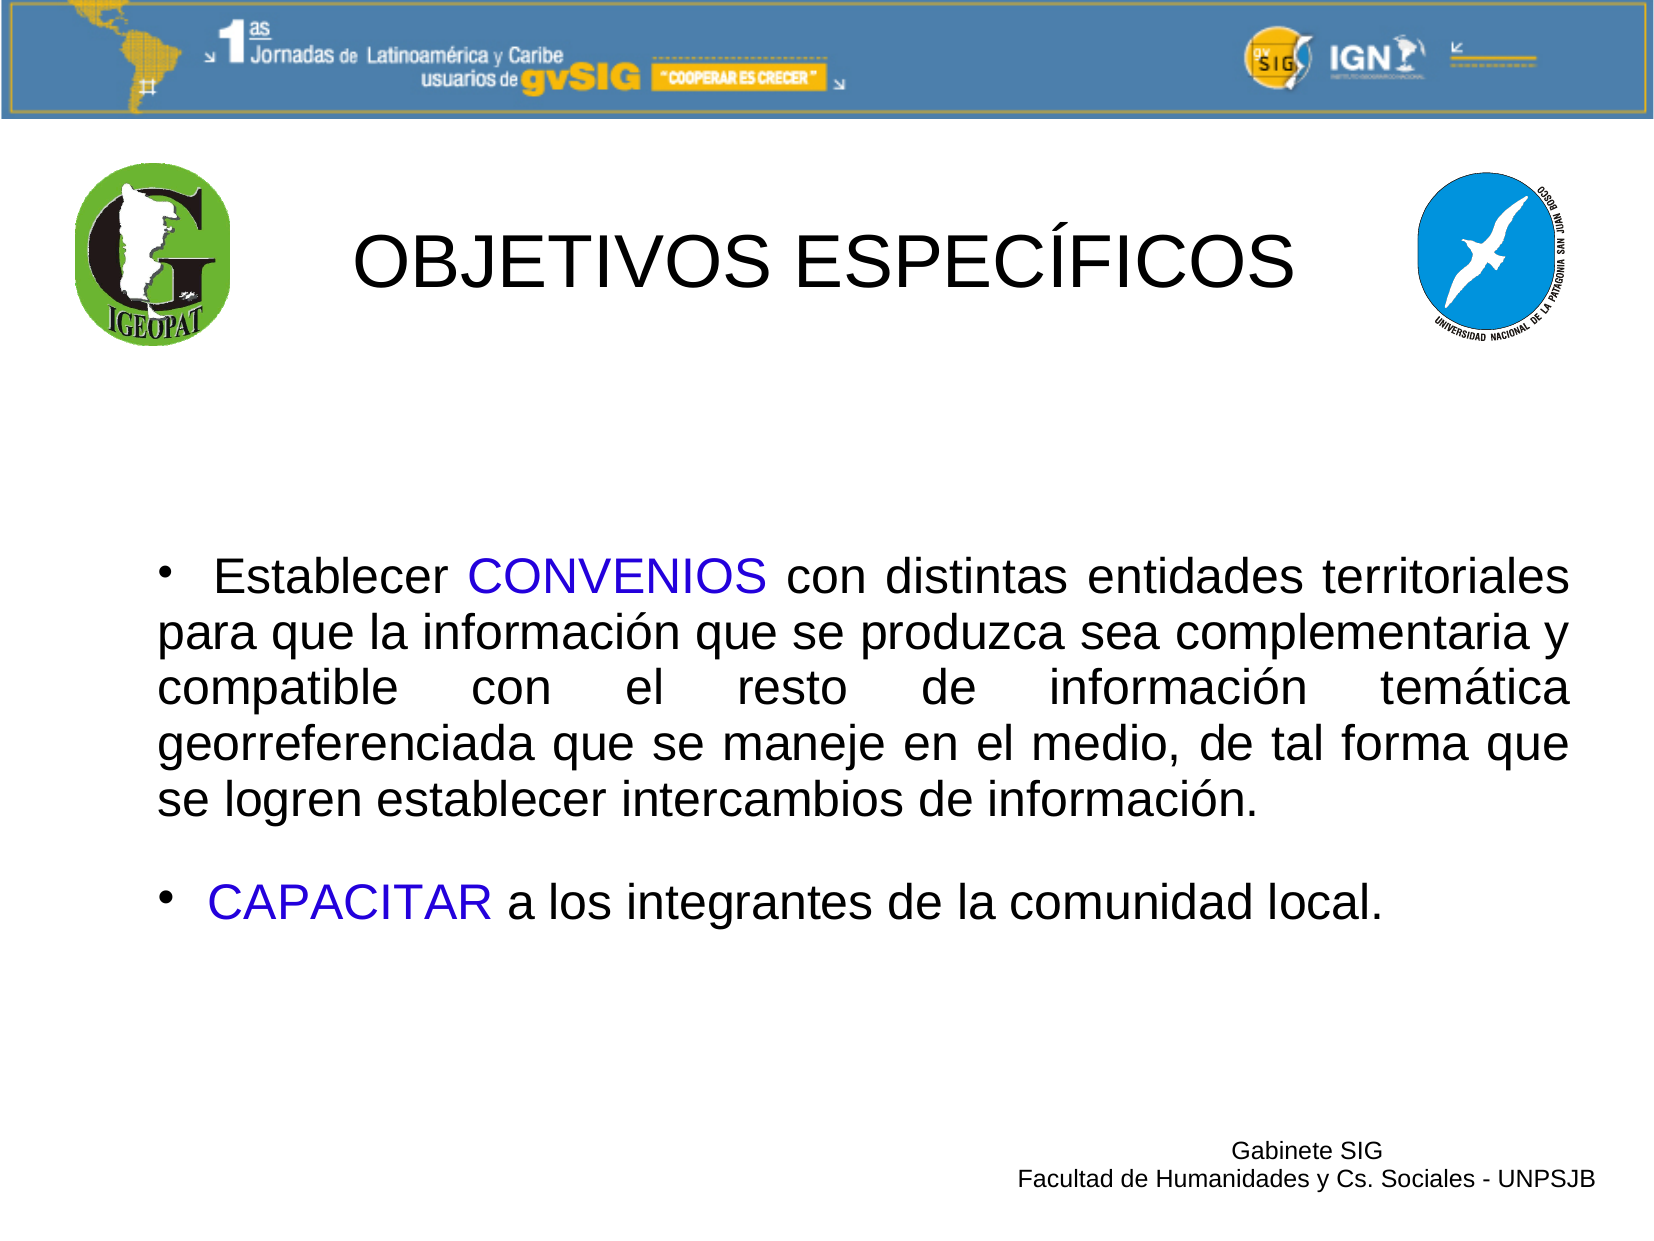

# OBJETIVOS ESPECÍFICOS
 Establecer CONVENIOS con distintas entidades territoriales para que la información que se produzca sea complementaria y compatible con el resto de información temática georreferenciada que se maneje en el medio, de tal forma que se logren establecer intercambios de información.
 CAPACITAR a los integrantes de la comunidad local.
Gabinete SIG
Facultad de Humanidades y Cs. Sociales - UNPSJB